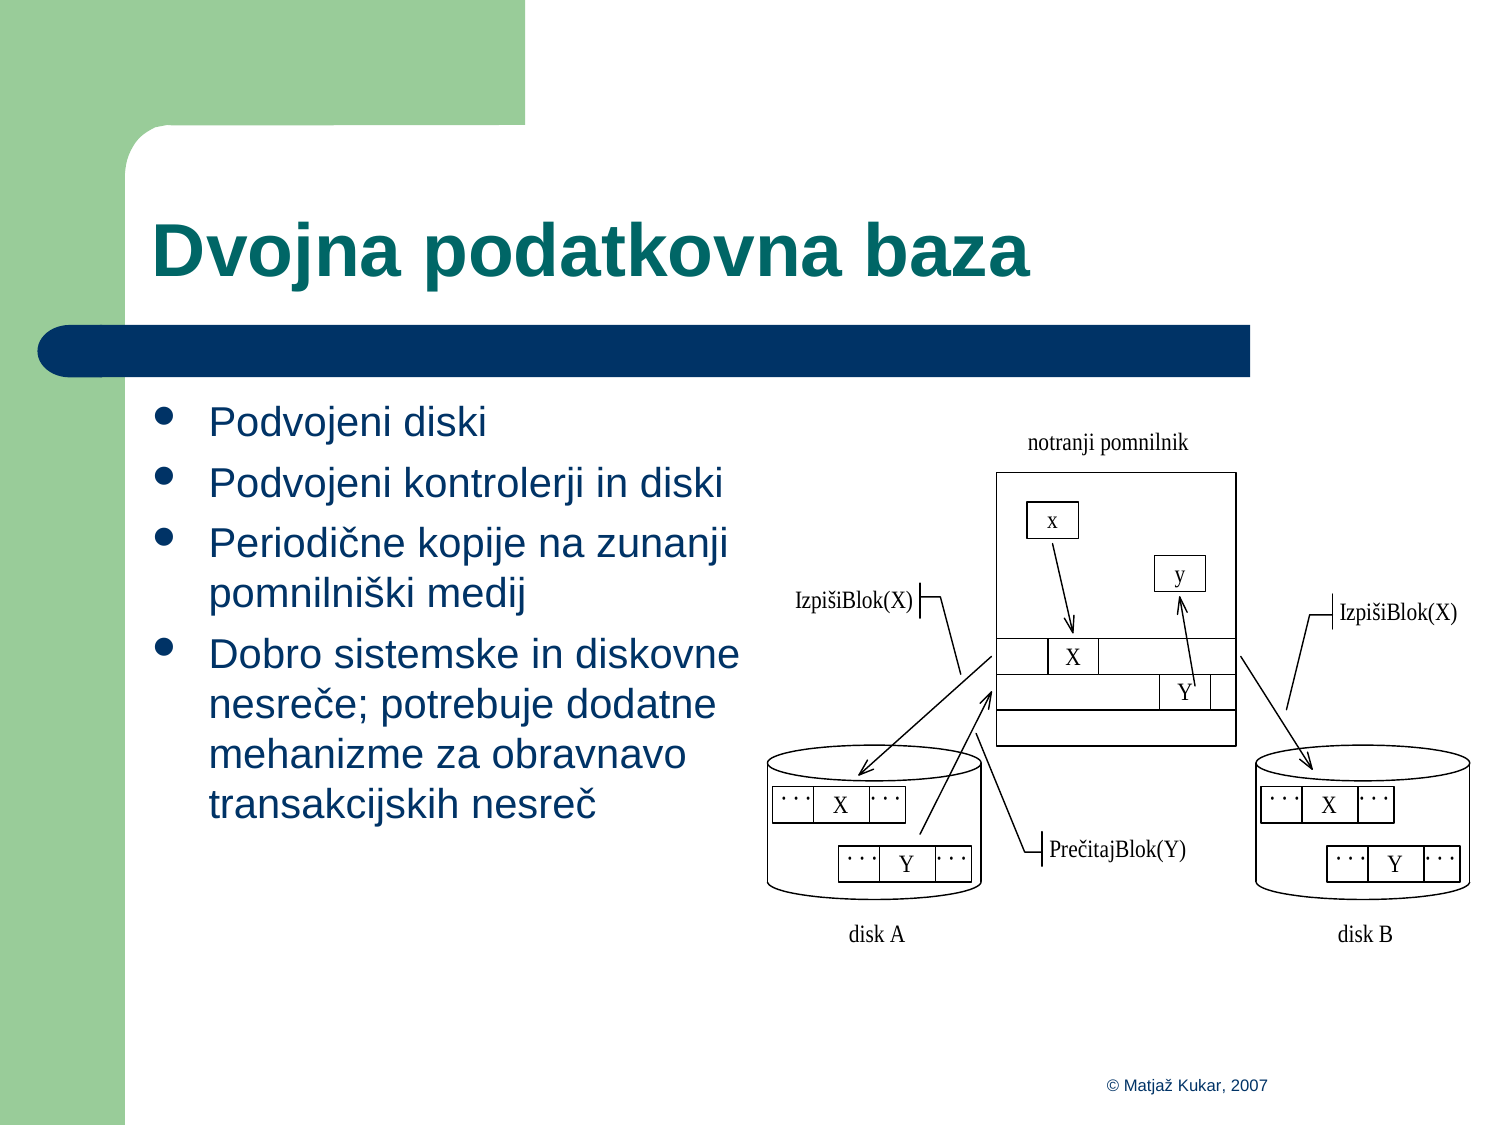

# Dvojna podatkovna baza
Podvojeni diski
Podvojeni kontrolerji in diski
Periodične kopije na zunanji pomnilniški medij
Dobro sistemske in diskovne nesreče; potrebuje dodatne mehanizme za obravnavo transakcijskih nesreč
© Matjaž Kukar, 2007